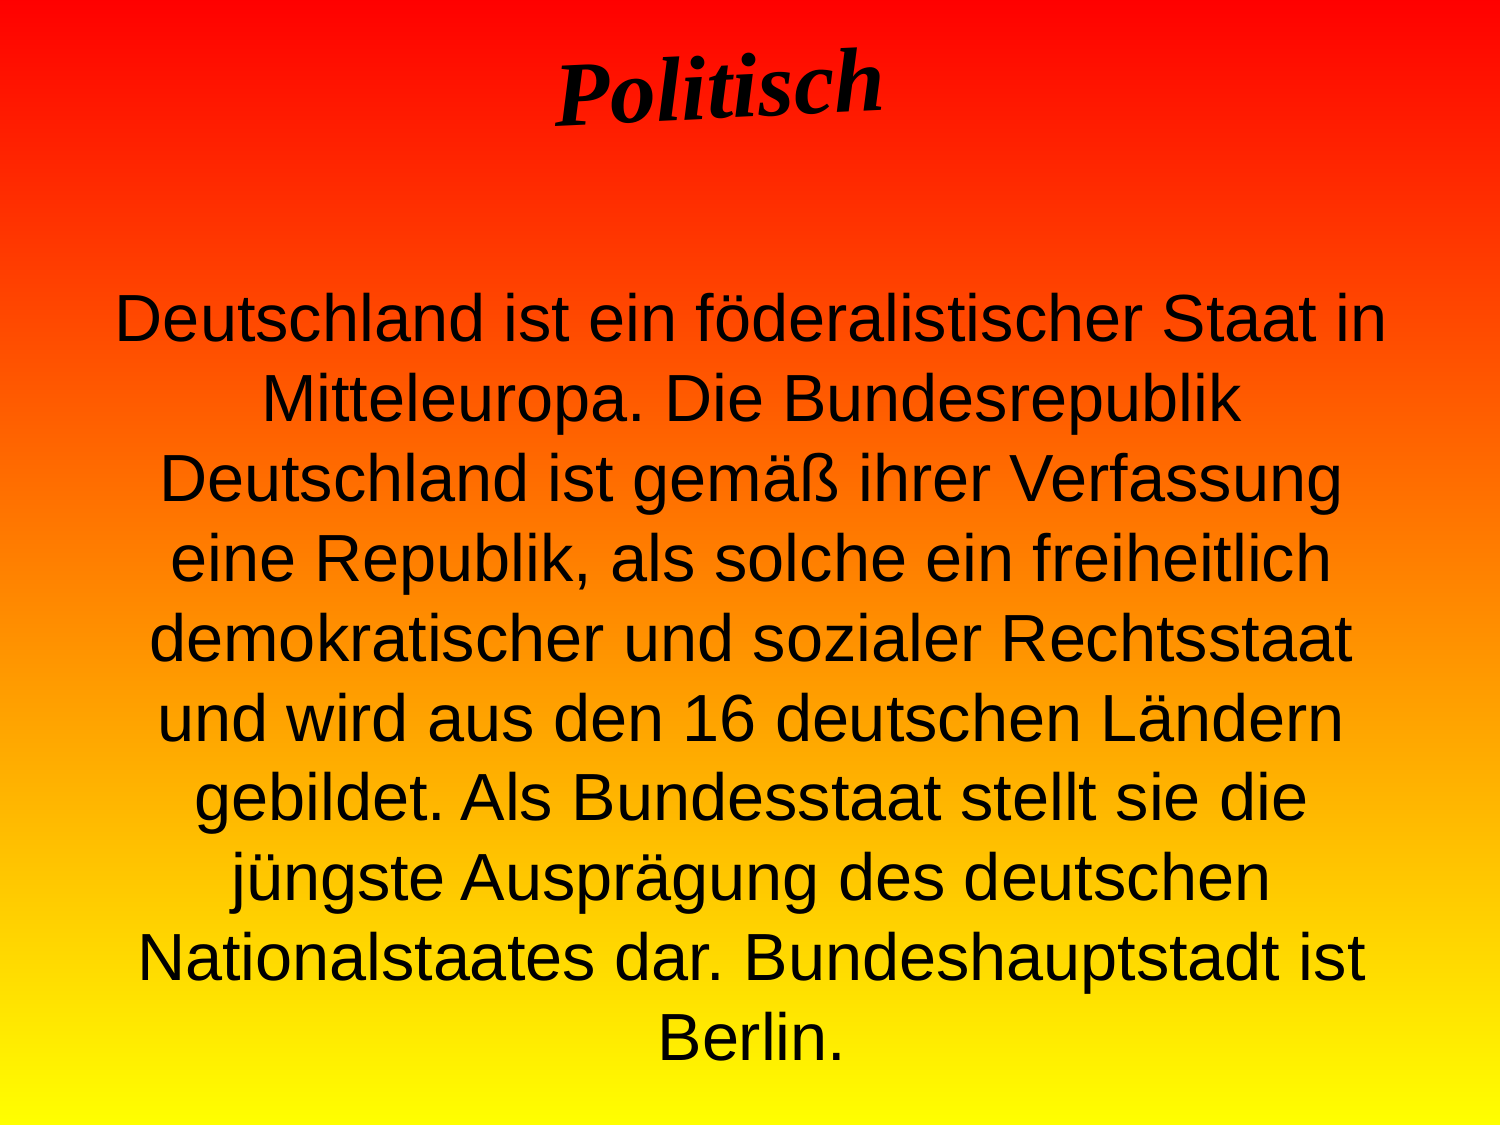

Politisch
Deutschland ist ein föderalistischer Staat in Mitteleuropa. Die Bundesrepublik Deutschland ist gemäß ihrer Verfassung eine Republik, als solche ein freiheitlich demokratischer und sozialer Rechtsstaat und wird aus den 16 deutschen Ländern gebildet. Als Bundesstaat stellt sie die jüngste Ausprägung des deutschen Nationalstaates dar. Bundeshauptstadt ist Berlin.